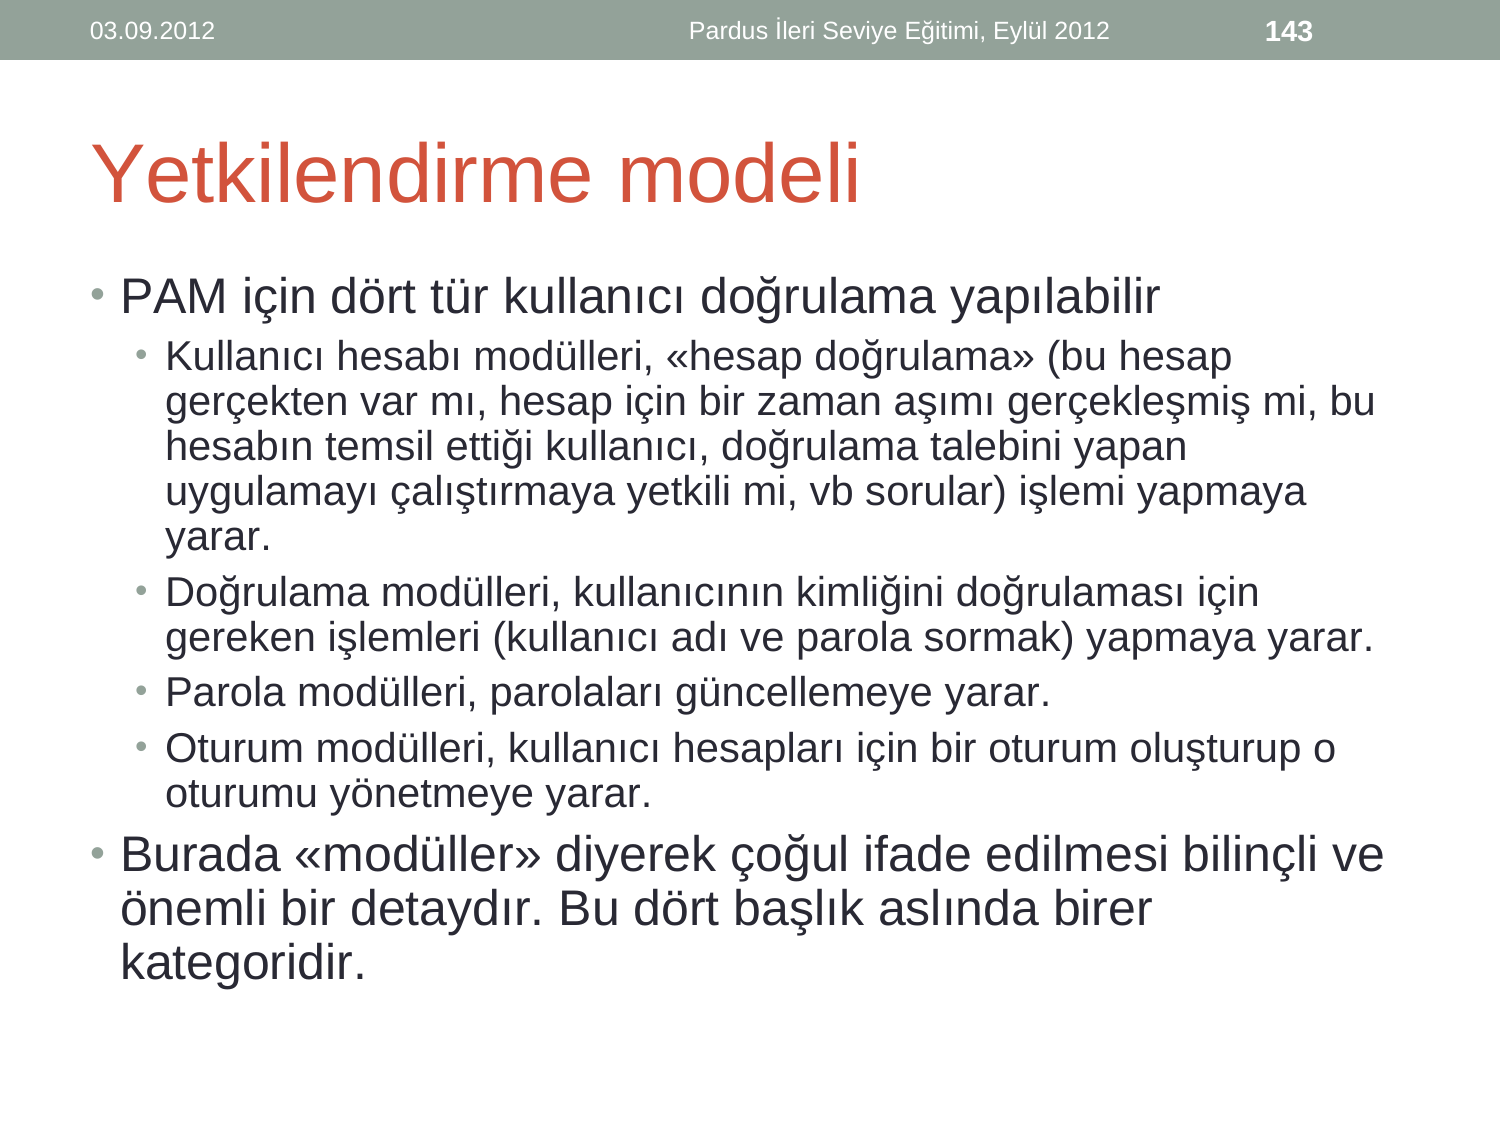

03.09.2012
Pardus İleri Seviye Eğitimi, Eylül 2012
# Yetkilendirme modeli
PAM için dört tür kullanıcı doğrulama yapılabilir
Kullanıcı hesabı modülleri, «hesap doğrulama» (bu hesap gerçekten var mı, hesap için bir zaman aşımı gerçekleşmiş mi, bu hesabın temsil ettiği kullanıcı, doğrulama talebini yapan uygulamayı çalıştırmaya yetkili mi, vb sorular) işlemi yapmaya yarar.
Doğrulama modülleri, kullanıcının kimliğini doğrulaması için gereken işlemleri (kullanıcı adı ve parola sormak) yapmaya yarar.
Parola modülleri, parolaları güncellemeye yarar.
Oturum modülleri, kullanıcı hesapları için bir oturum oluşturup o oturumu yönetmeye yarar.
Burada «modüller» diyerek çoğul ifade edilmesi bilinçli ve önemli bir detaydır. Bu dört başlık aslında birer kategoridir.